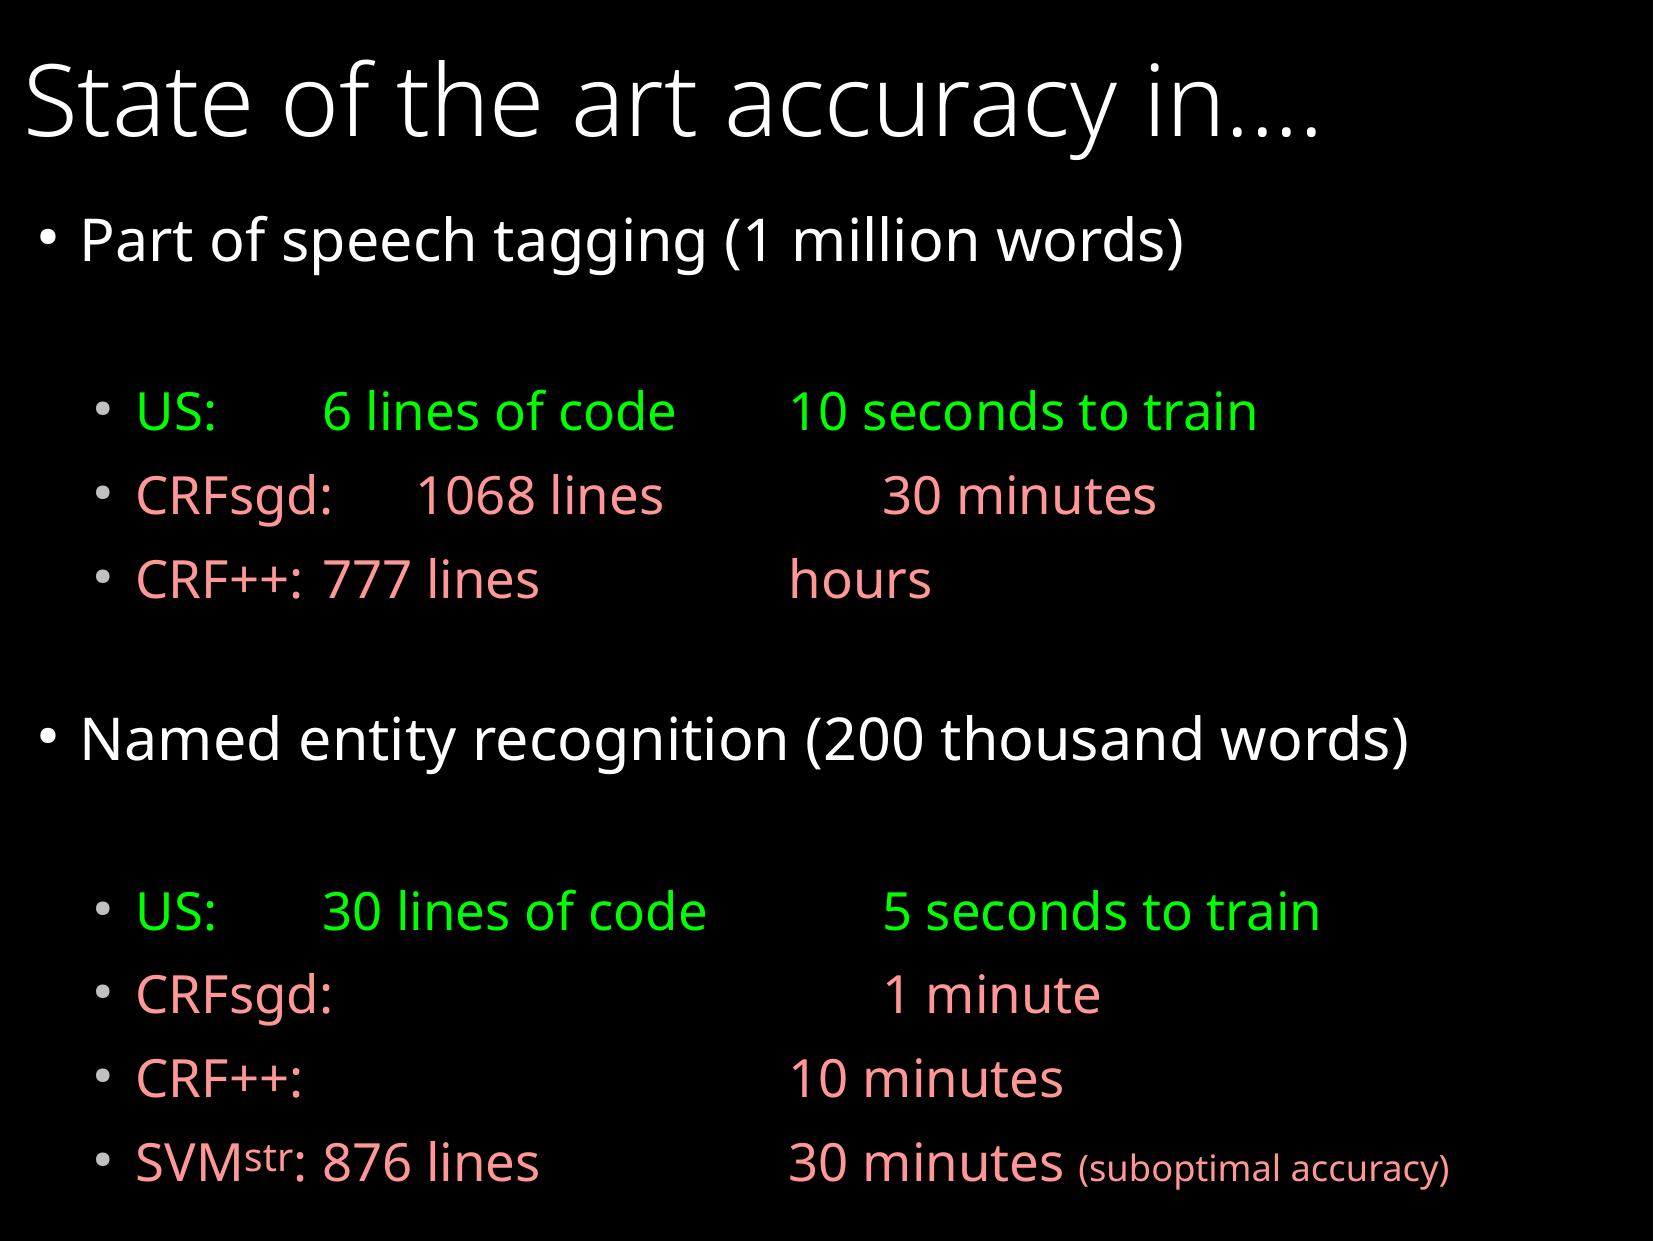

# State of the art accuracy in....
Part of speech tagging (1 million words)
wc:							3.2 seconds
US:		6 lines of code 		10 seconds to train
CRFsgd:	1068 lines			30 minutes
CRF++:	777 lines			hours
Named entity recognition (200 thousand words)
wc:							0.8 seconds
US:		30 lines of code		5 seconds to train
CRFsgd:						1 minute
CRF++:						10 minutes
SVMstr:	876 lines			30 minutes (suboptimal accuracy)